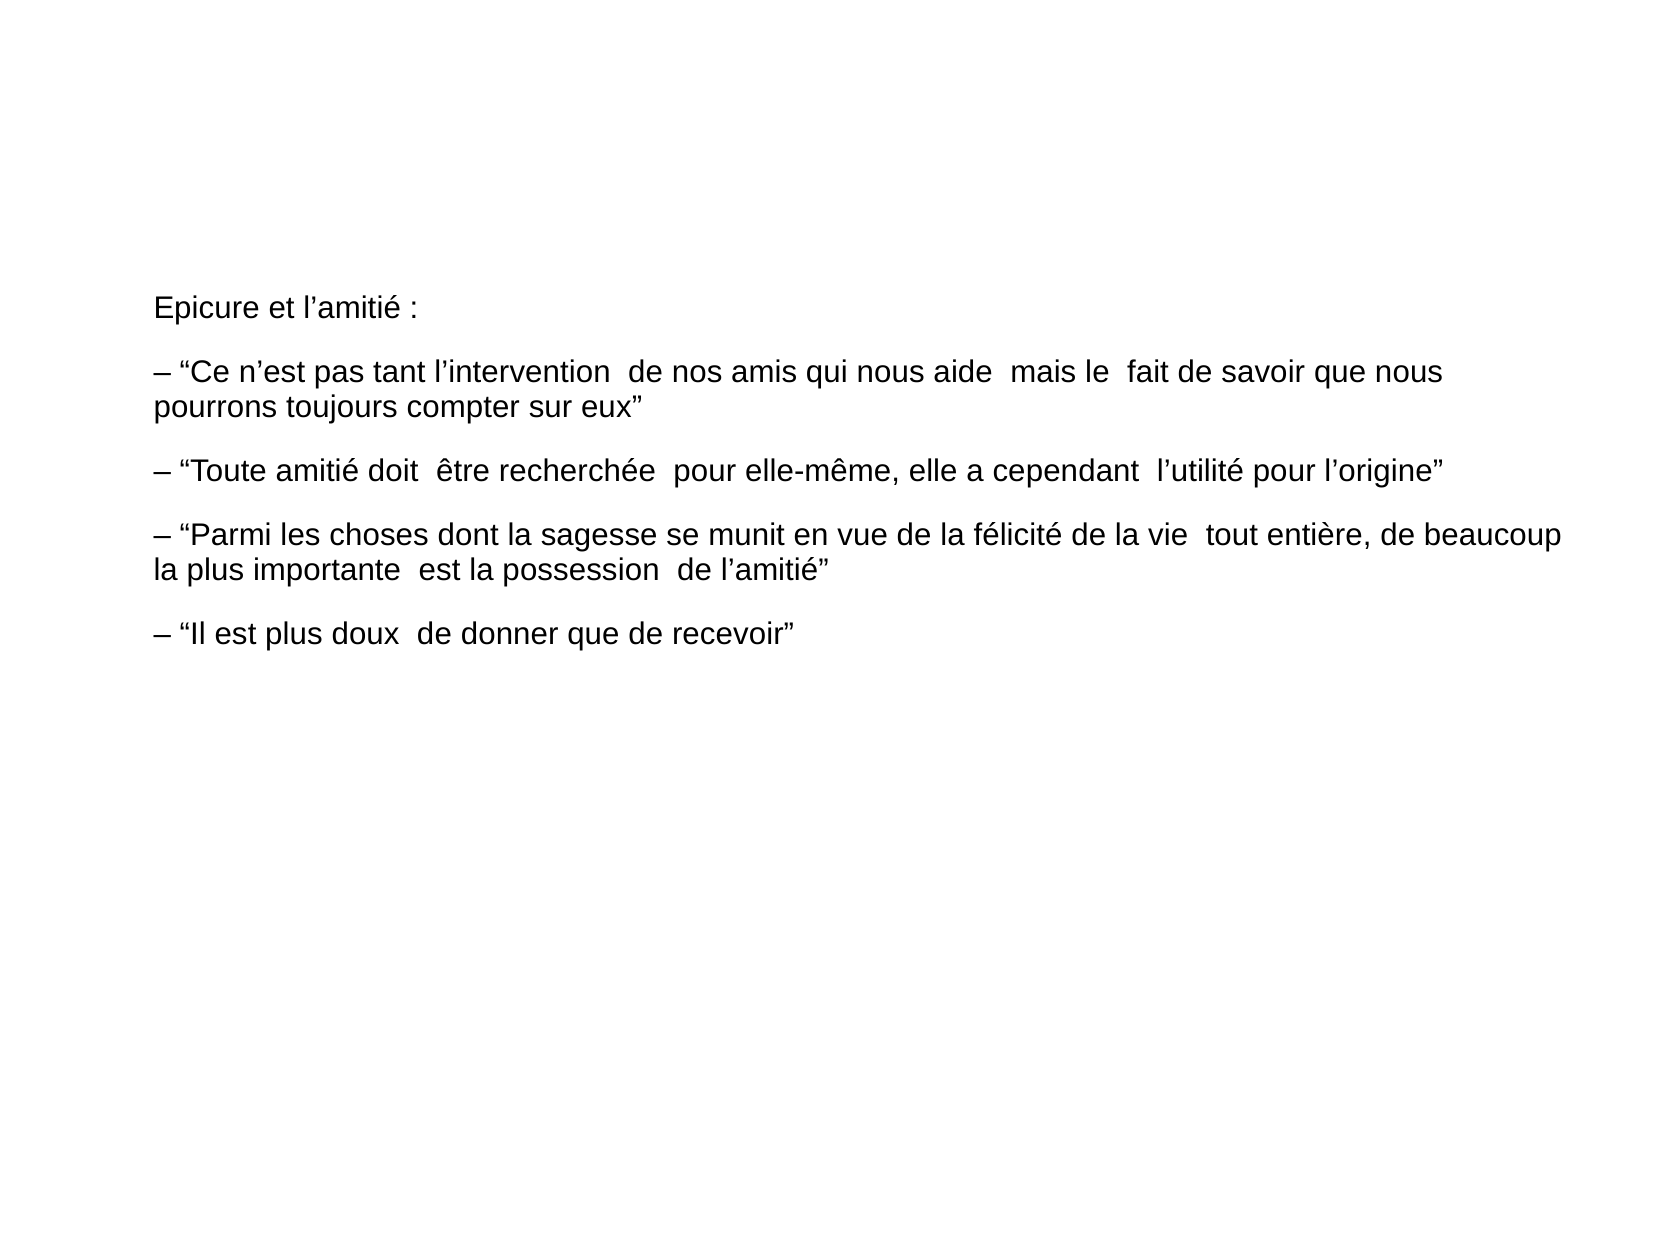

#
Epicure et l’amitié :
– “Ce n’est pas tant l’intervention de nos amis qui nous aide mais le fait de savoir que nous pourrons toujours compter sur eux”
– “Toute amitié doit être recherchée pour elle-même, elle a cependant l’utilité pour l’origine”
– “Parmi les choses dont la sagesse se munit en vue de la félicité de la vie tout entière, de beaucoup la plus importante est la possession de l’amitié”
– “Il est plus doux de donner que de recevoir”